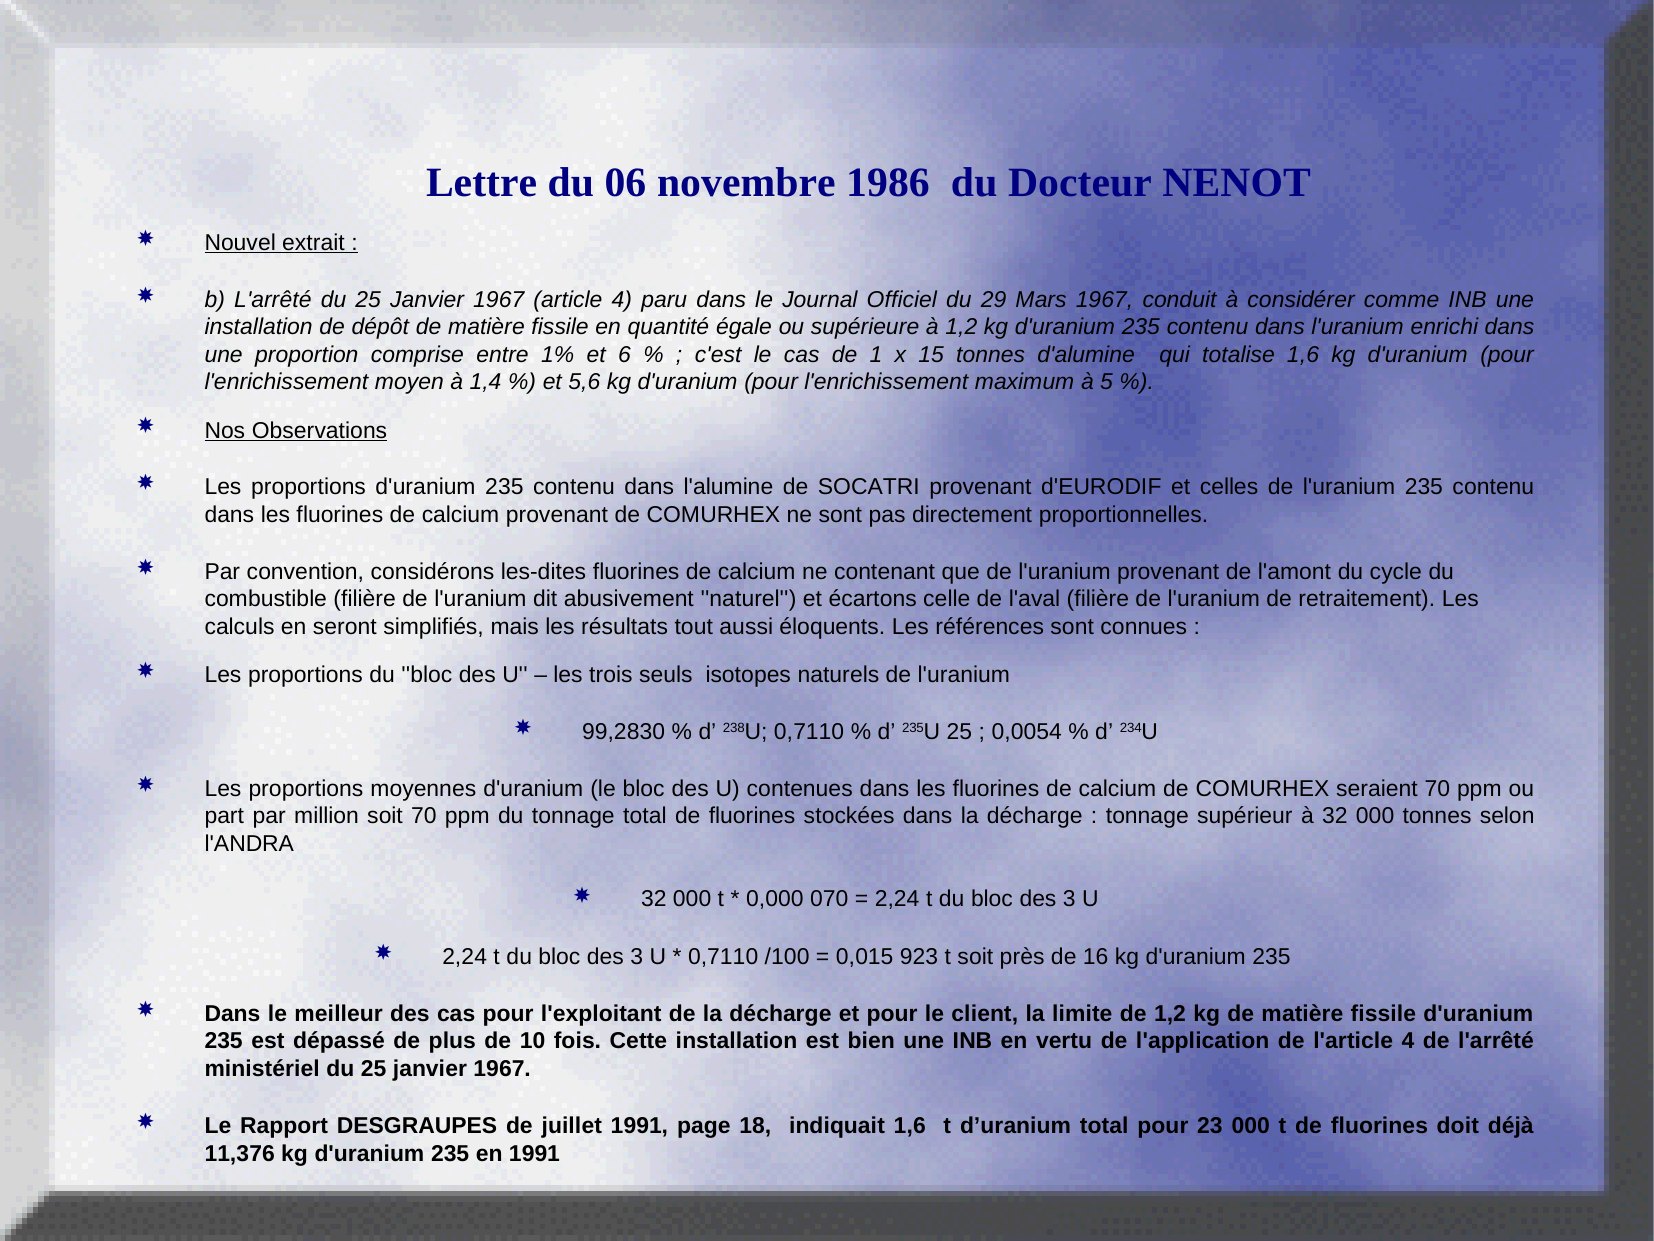

# Lettre du 06 novembre 1986 du Docteur NENOT
Nouvel extrait :
b) L'arrêté du 25 Janvier 1967 (article 4) paru dans le Journal Officiel du 29 Mars 1967, conduit à considérer comme INB une installation de dépôt de matière fissile en quantité égale ou supérieure à 1,2 kg d'uranium 235 contenu dans l'uranium enrichi dans une proportion comprise entre 1% et 6 % ; c'est le cas de 1 x 15 tonnes d'alumine qui totalise 1,6 kg d'uranium (pour l'enrichissement moyen à 1,4 %) et 5,6 kg d'uranium (pour l'enrichissement maximum à 5 %).
Nos Observations
Les proportions d'uranium 235 contenu dans l'alumine de SOCATRI provenant d'EURODIF et celles de l'uranium 235 contenu dans les fluorines de calcium provenant de COMURHEX ne sont pas directement proportionnelles.
Par convention, considérons les-dites fluorines de calcium ne contenant que de l'uranium provenant de l'amont du cycle du combustible (filière de l'uranium dit abusivement ''naturel'') et écartons celle de l'aval (filière de l'uranium de retraitement). Les calculs en seront simplifiés, mais les résultats tout aussi éloquents. Les références sont connues :
Les proportions du ''bloc des U'' – les trois seuls isotopes naturels de l'uranium
99,2830 % d’ 238U; 0,7110 % d’ 235U 25 ; 0,0054 % d’ 234U
Les proportions moyennes d'uranium (le bloc des U) contenues dans les fluorines de calcium de COMURHEX seraient 70 ppm ou part par million soit 70 ppm du tonnage total de fluorines stockées dans la décharge : tonnage supérieur à 32 000 tonnes selon l'ANDRA
32 000 t * 0,000 070 = 2,24 t du bloc des 3 U
2,24 t du bloc des 3 U * 0,7110 /100 = 0,015 923 t soit près de 16 kg d'uranium 235
Dans le meilleur des cas pour l'exploitant de la décharge et pour le client, la limite de 1,2 kg de matière fissile d'uranium 235 est dépassé de plus de 10 fois. Cette installation est bien une INB en vertu de l'application de l'article 4 de l'arrêté ministériel du 25 janvier 1967.
Le Rapport DESGRAUPES de juillet 1991, page 18, indiquait 1,6 t d’uranium total pour 23 000 t de fluorines doit déjà 11,376 kg d'uranium 235 en 1991